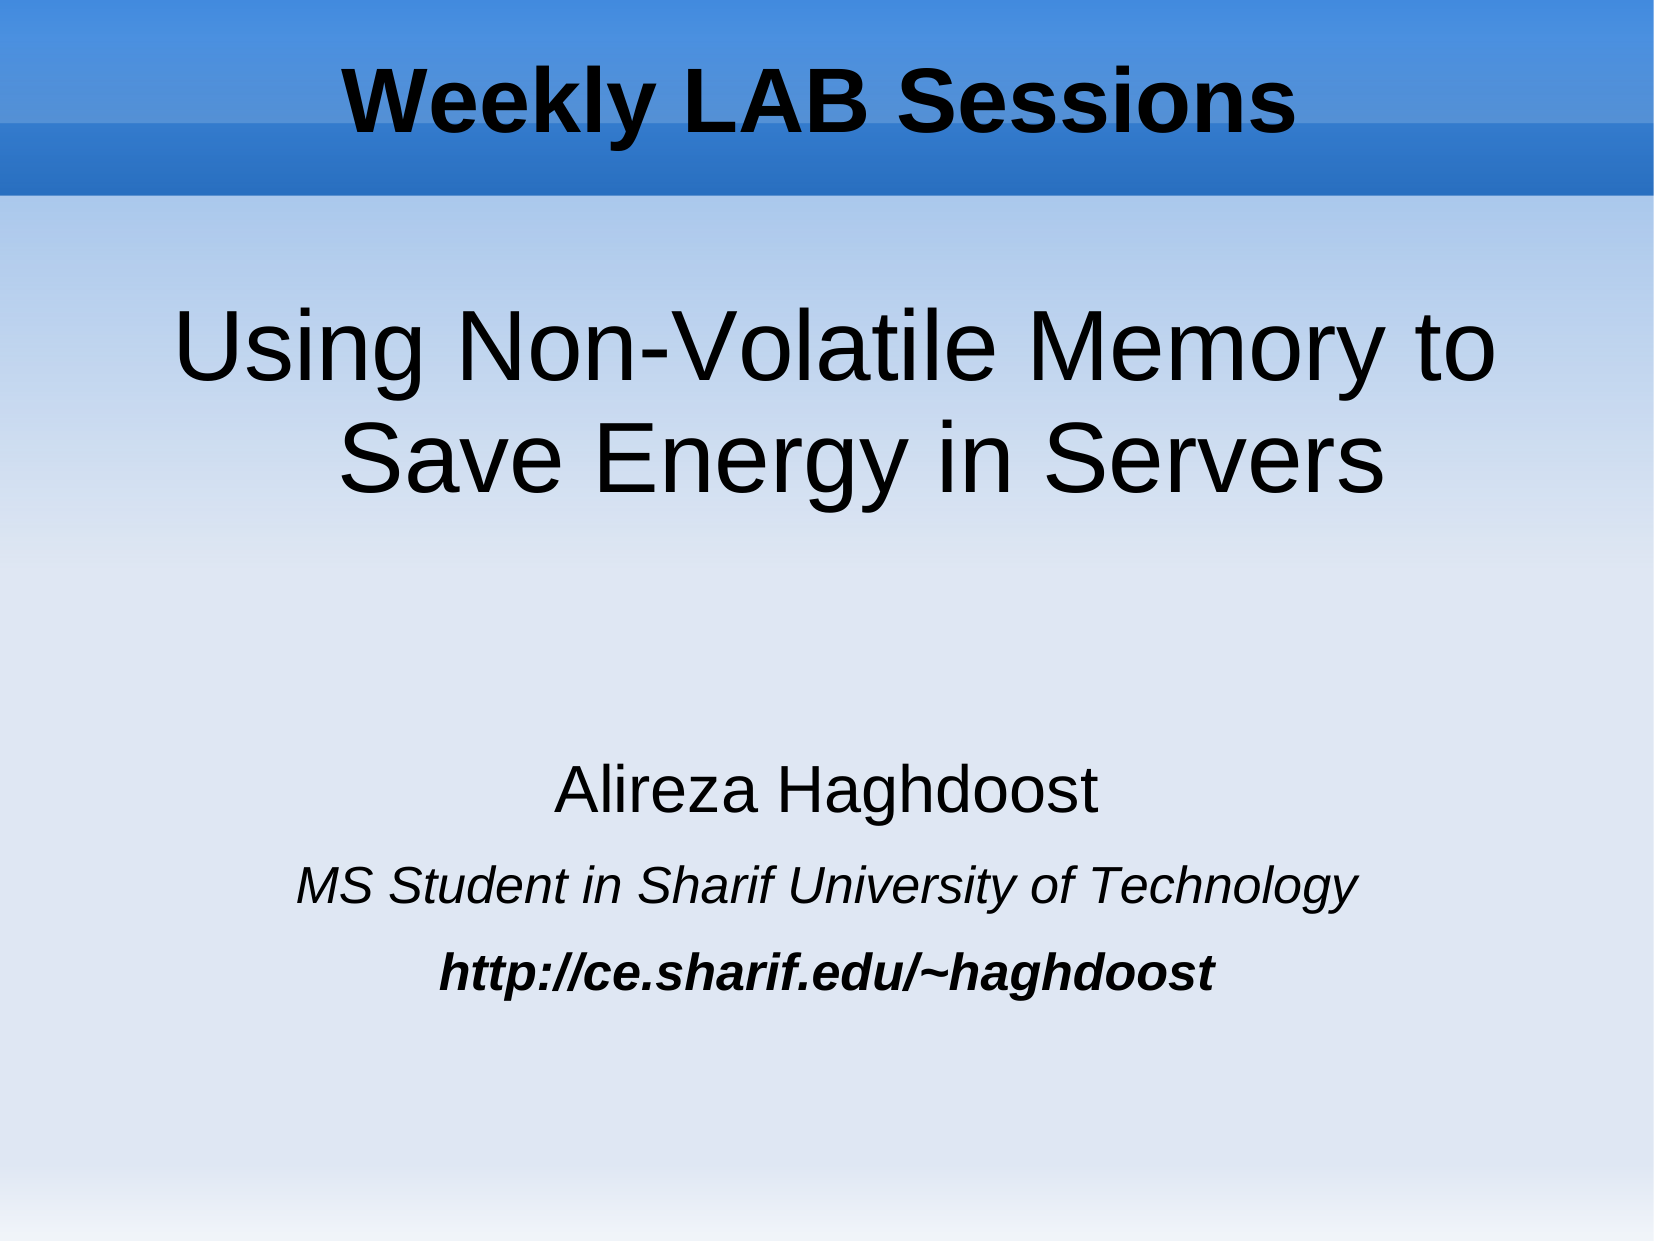

# Weekly LAB Sessions
Using Non-Volatile Memory to Save Energy in Servers
Alireza Haghdoost
MS Student in Sharif University of Technology
http://ce.sharif.edu/~haghdoost